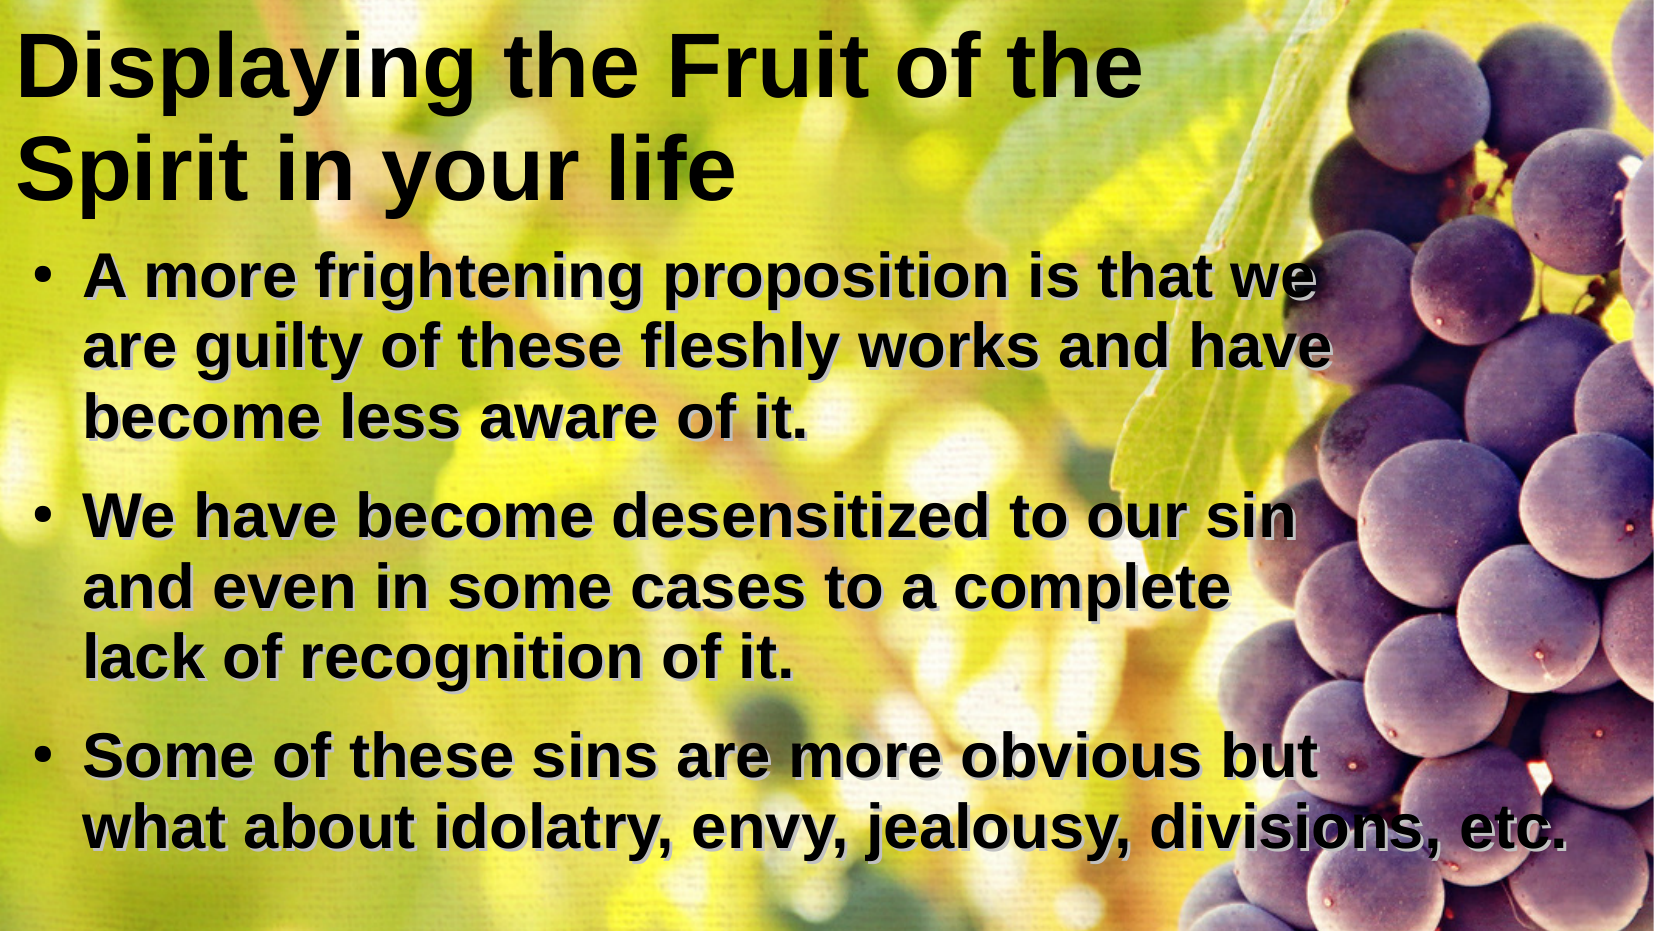

# Displaying the Fruit of the Spirit in your life
A more frightening proposition is that we are guilty of these fleshly works and have become less aware of it.
We have become desensitized to our sin and even in some cases to a complete lack of recognition of it.
Some of these sins are more obvious but what about idolatry, envy, jealousy, divisions, etc.